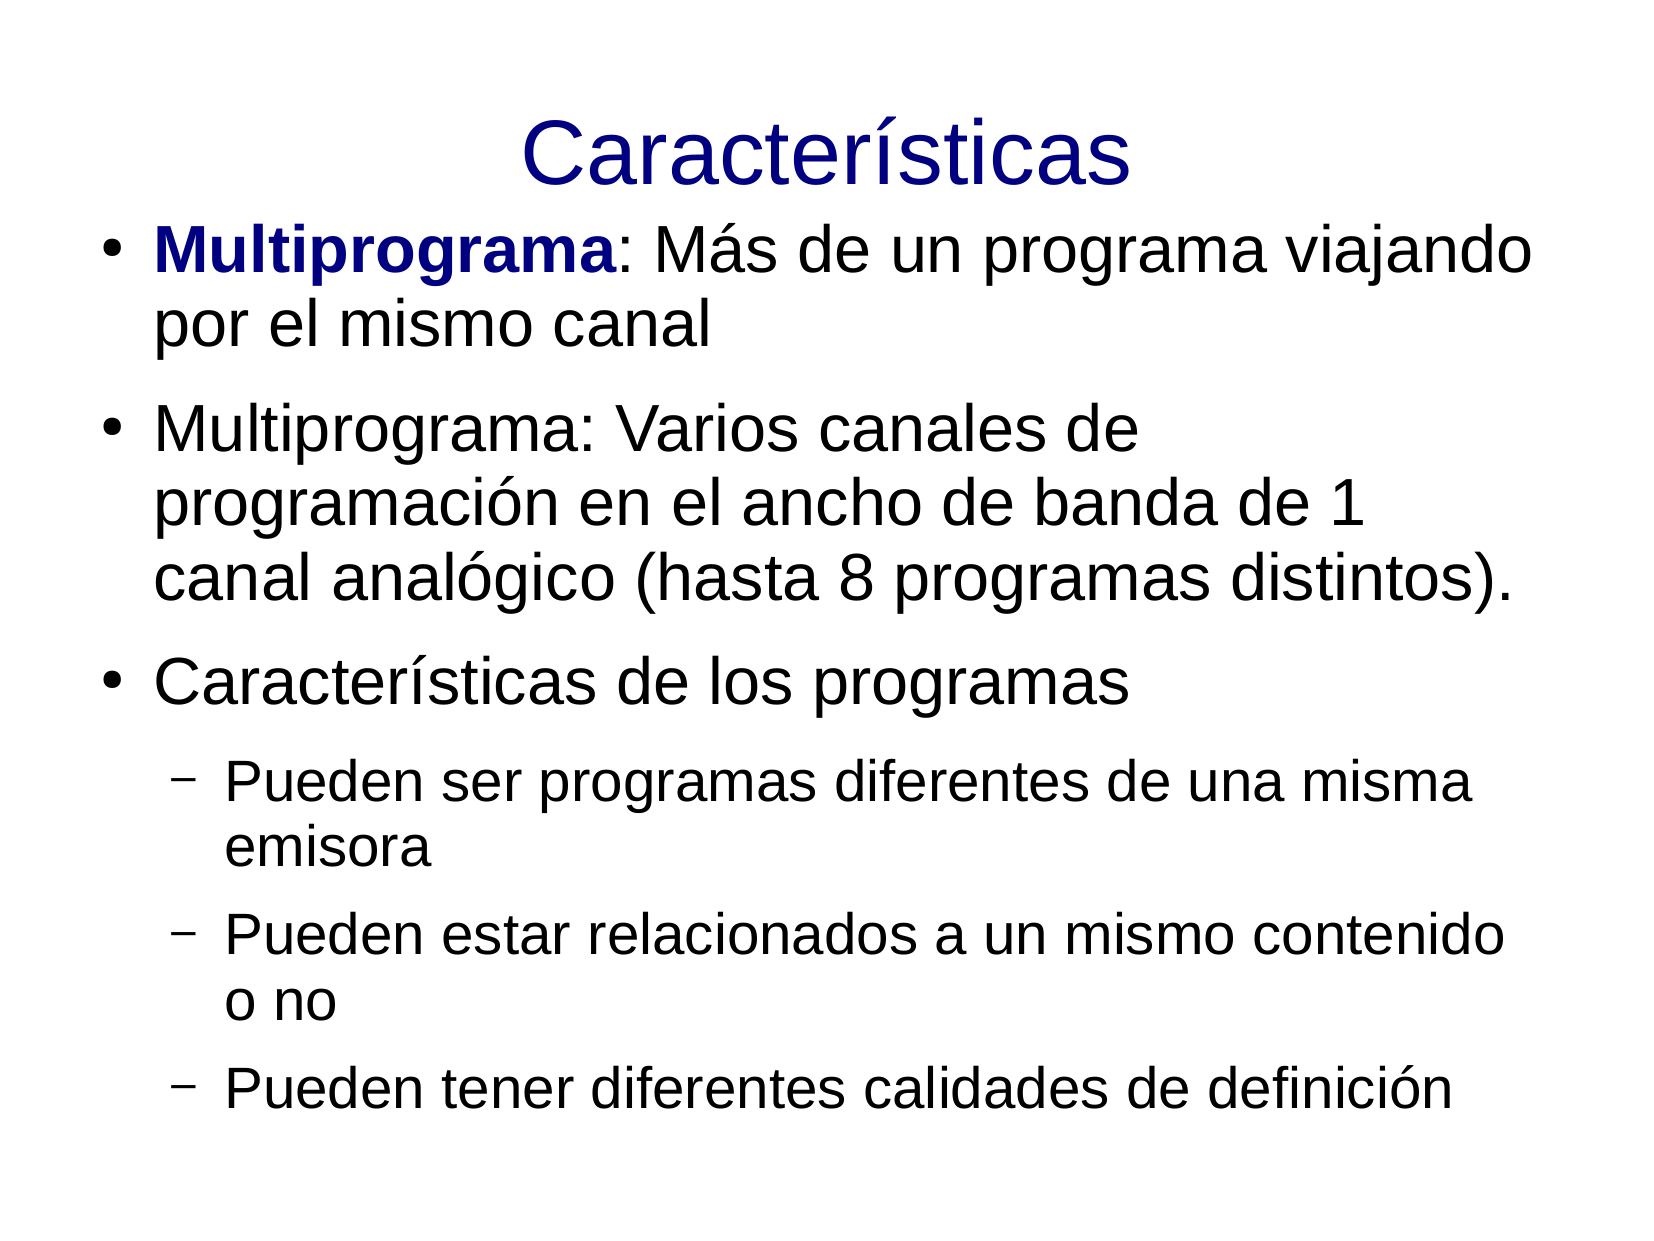

# Características
Multiprograma: Más de un programa viajando por el mismo canal
Multiprograma: Varios canales de programación en el ancho de banda de 1 canal analógico (hasta 8 programas distintos).
Características de los programas
Pueden ser programas diferentes de una misma emisora
Pueden estar relacionados a un mismo contenido o no
Pueden tener diferentes calidades de definición